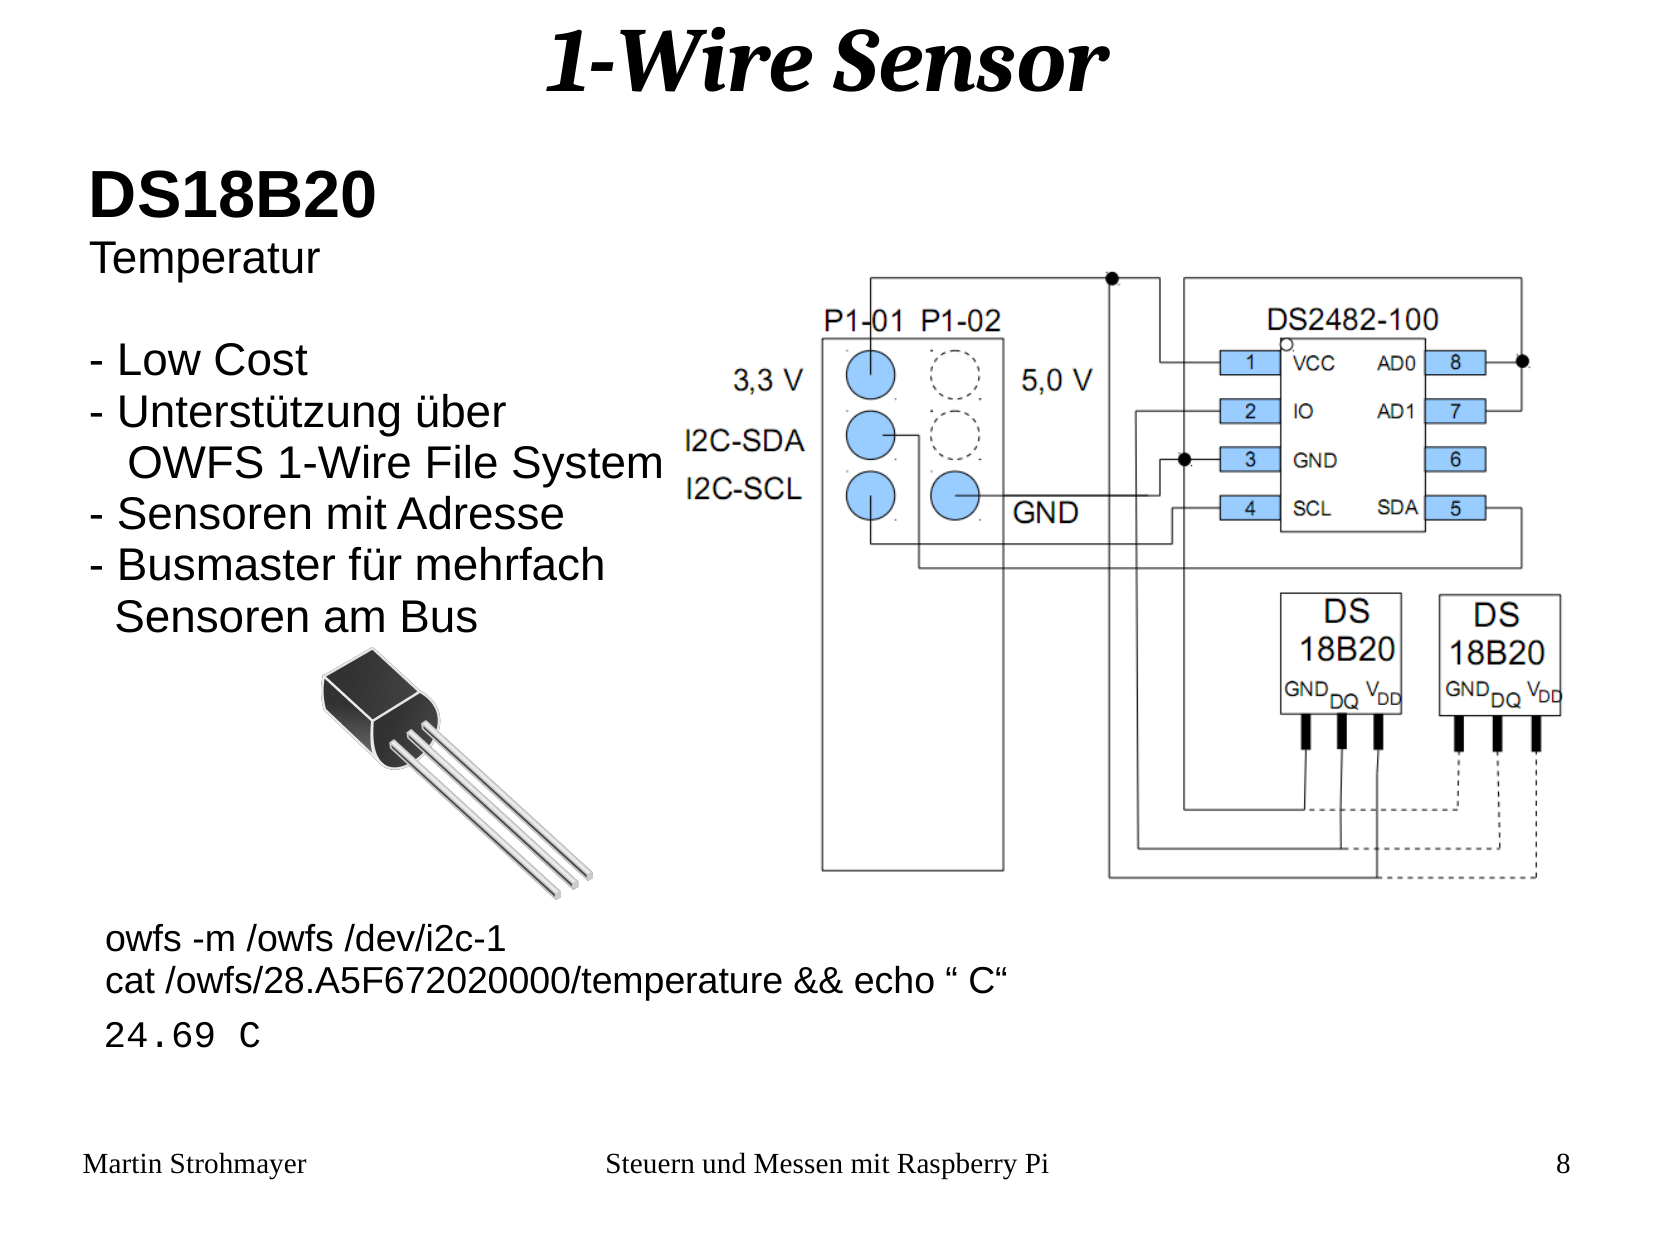

# 1-Wire Sensor
DS18B20
Temperatur
- Low Cost
- Unterstützung über
 OWFS 1-Wire File System
- Sensoren mit Adresse
- Busmaster für mehrfach
 Sensoren am Bus
owfs -m /owfs /dev/i2c-1
cat /owfs/28.A5F672020000/temperature && echo “ C“
24.69 C
Martin Strohmayer
Steuern und Messen mit Raspberry Pi
8